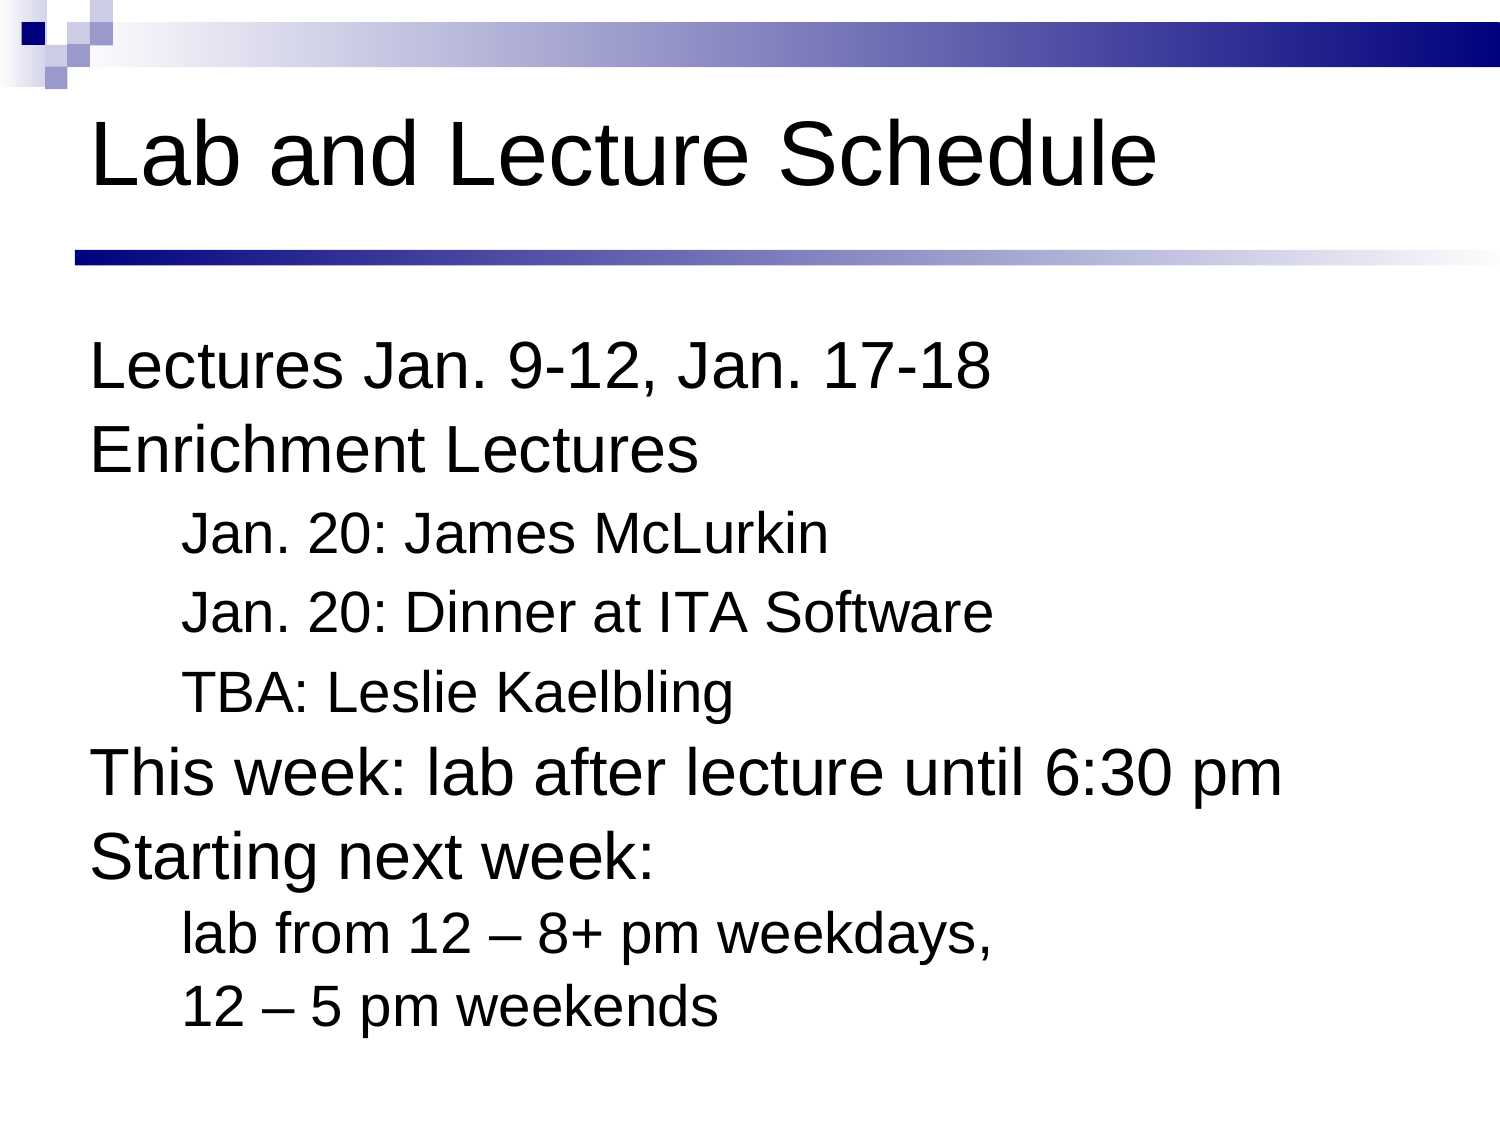

# Lab and Lecture Schedule
Lectures Jan. 9-12, Jan. 17-18
Enrichment Lectures
 Jan. 20: James McLurkin
 Jan. 20: Dinner at ITA Software
 TBA: Leslie Kaelbling
This week: lab after lecture until 6:30 pm
Starting next week:
 lab from 12 – 8+ pm weekdays,
 12 – 5 pm weekends